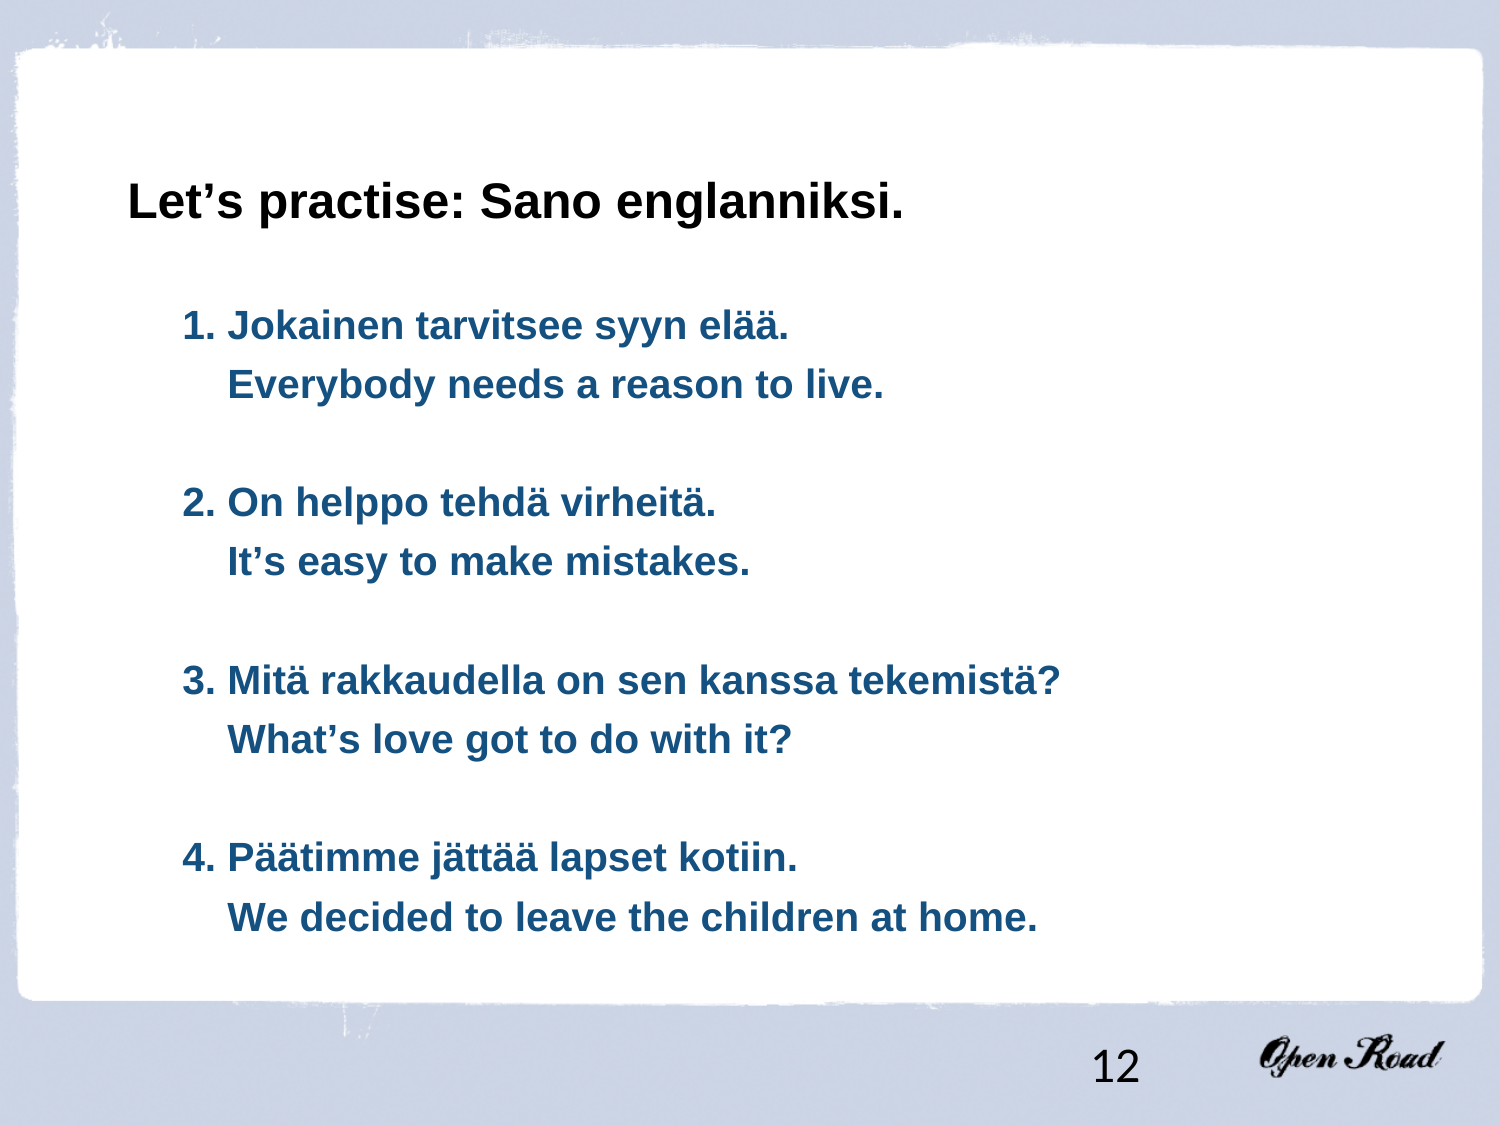

# Let’s practise: Sano englanniksi.
1. Jokainen tarvitsee syyn elää.
 Everybody needs a reason to live.
2. On helppo tehdä virheitä.
 It’s easy to make mistakes.
3. Mitä rakkaudella on sen kanssa tekemistä?
 What’s love got to do with it?
4. Päätimme jättää lapset kotiin.
 We decided to leave the children at home.
10